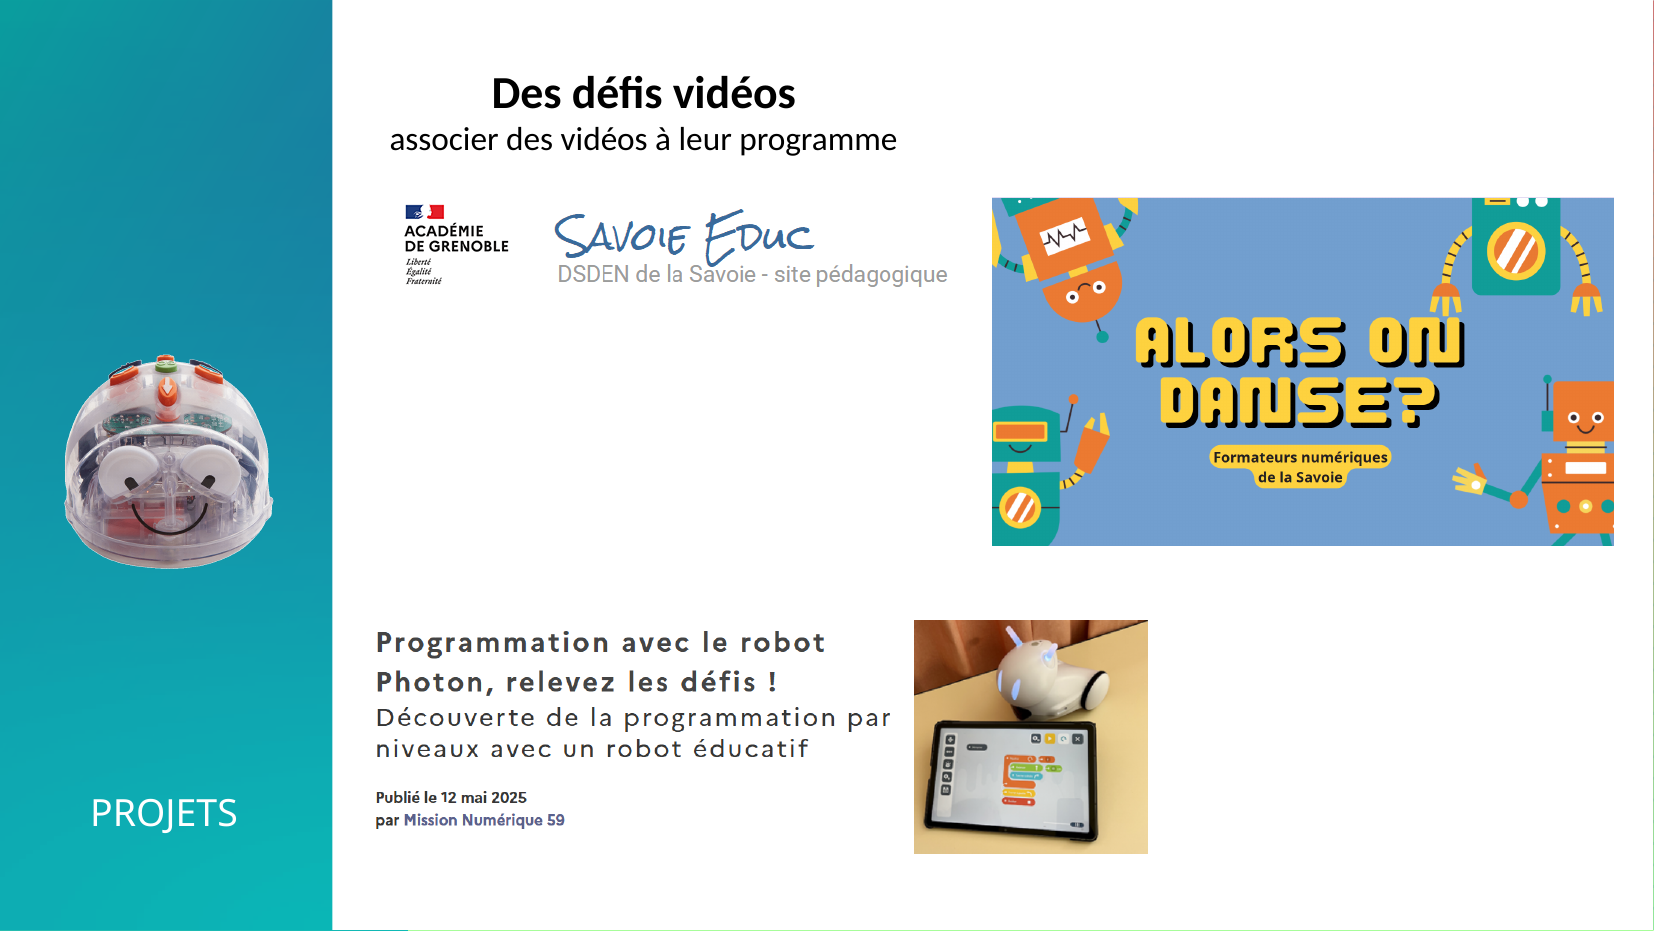

Des défis vidéos
associer des vidéos à leur programme
PROJETS